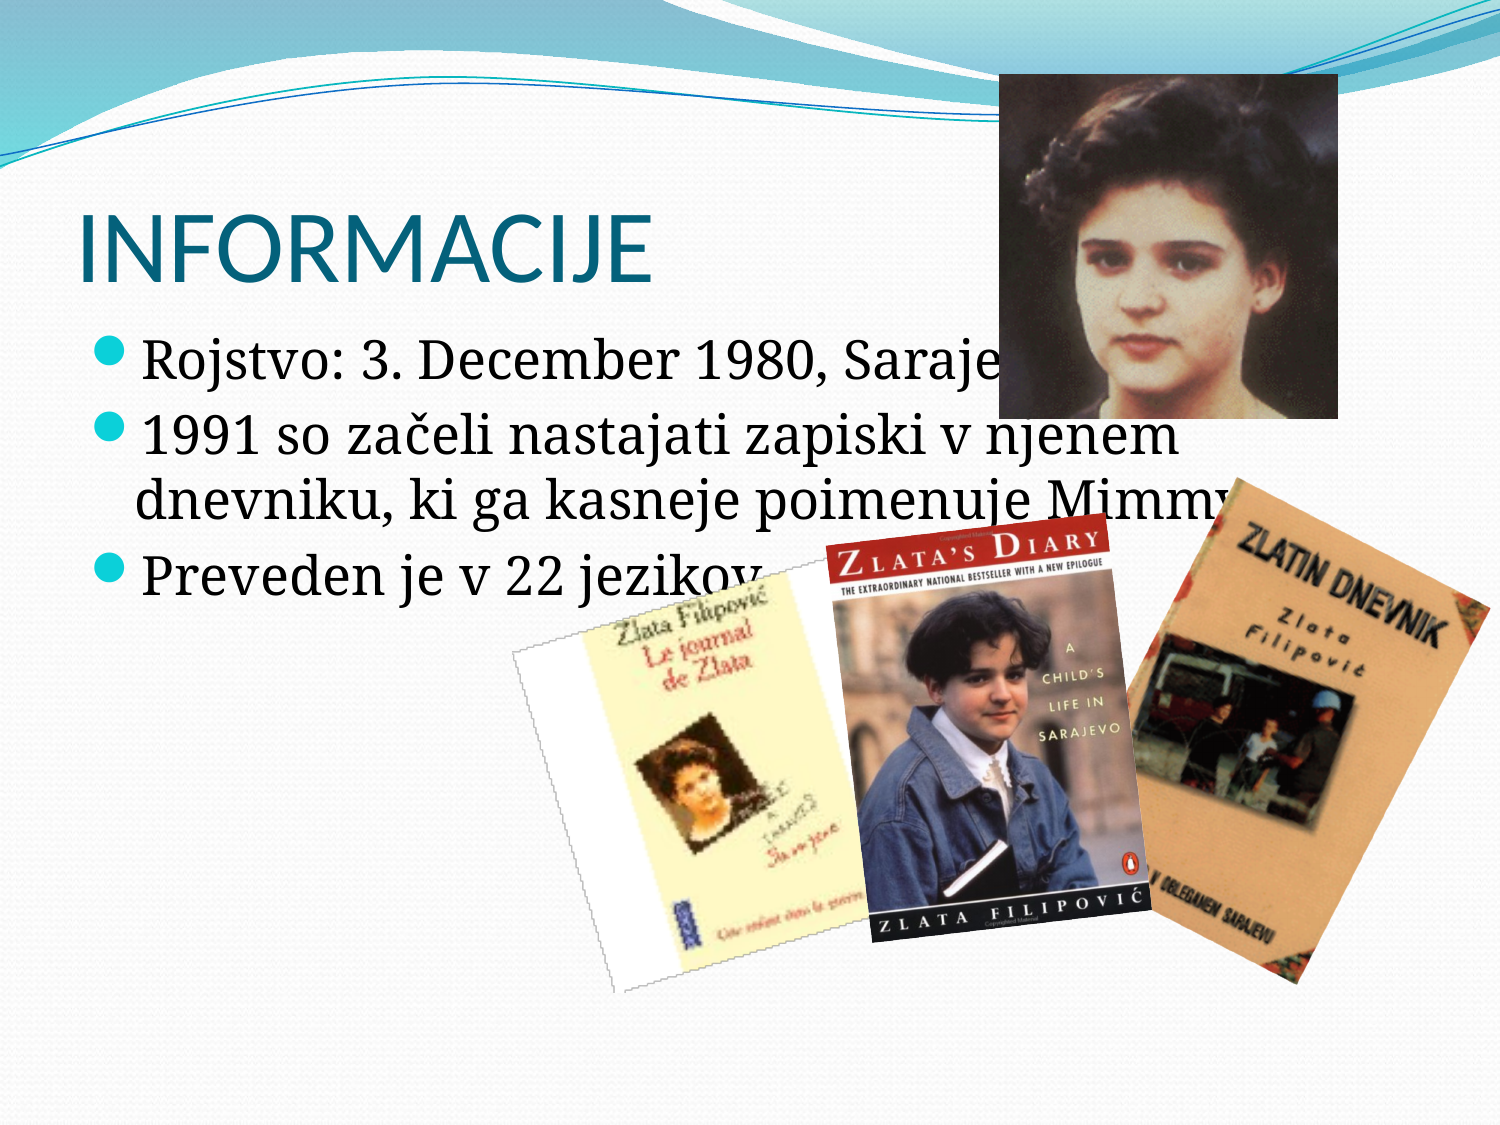

# INFORMACIJE
Rojstvo: 3. December 1980, Sarajevo
1991 so začeli nastajati zapiski v njenem dnevniku, ki ga kasneje poimenuje Mimmy
Preveden je v 22 jezikov